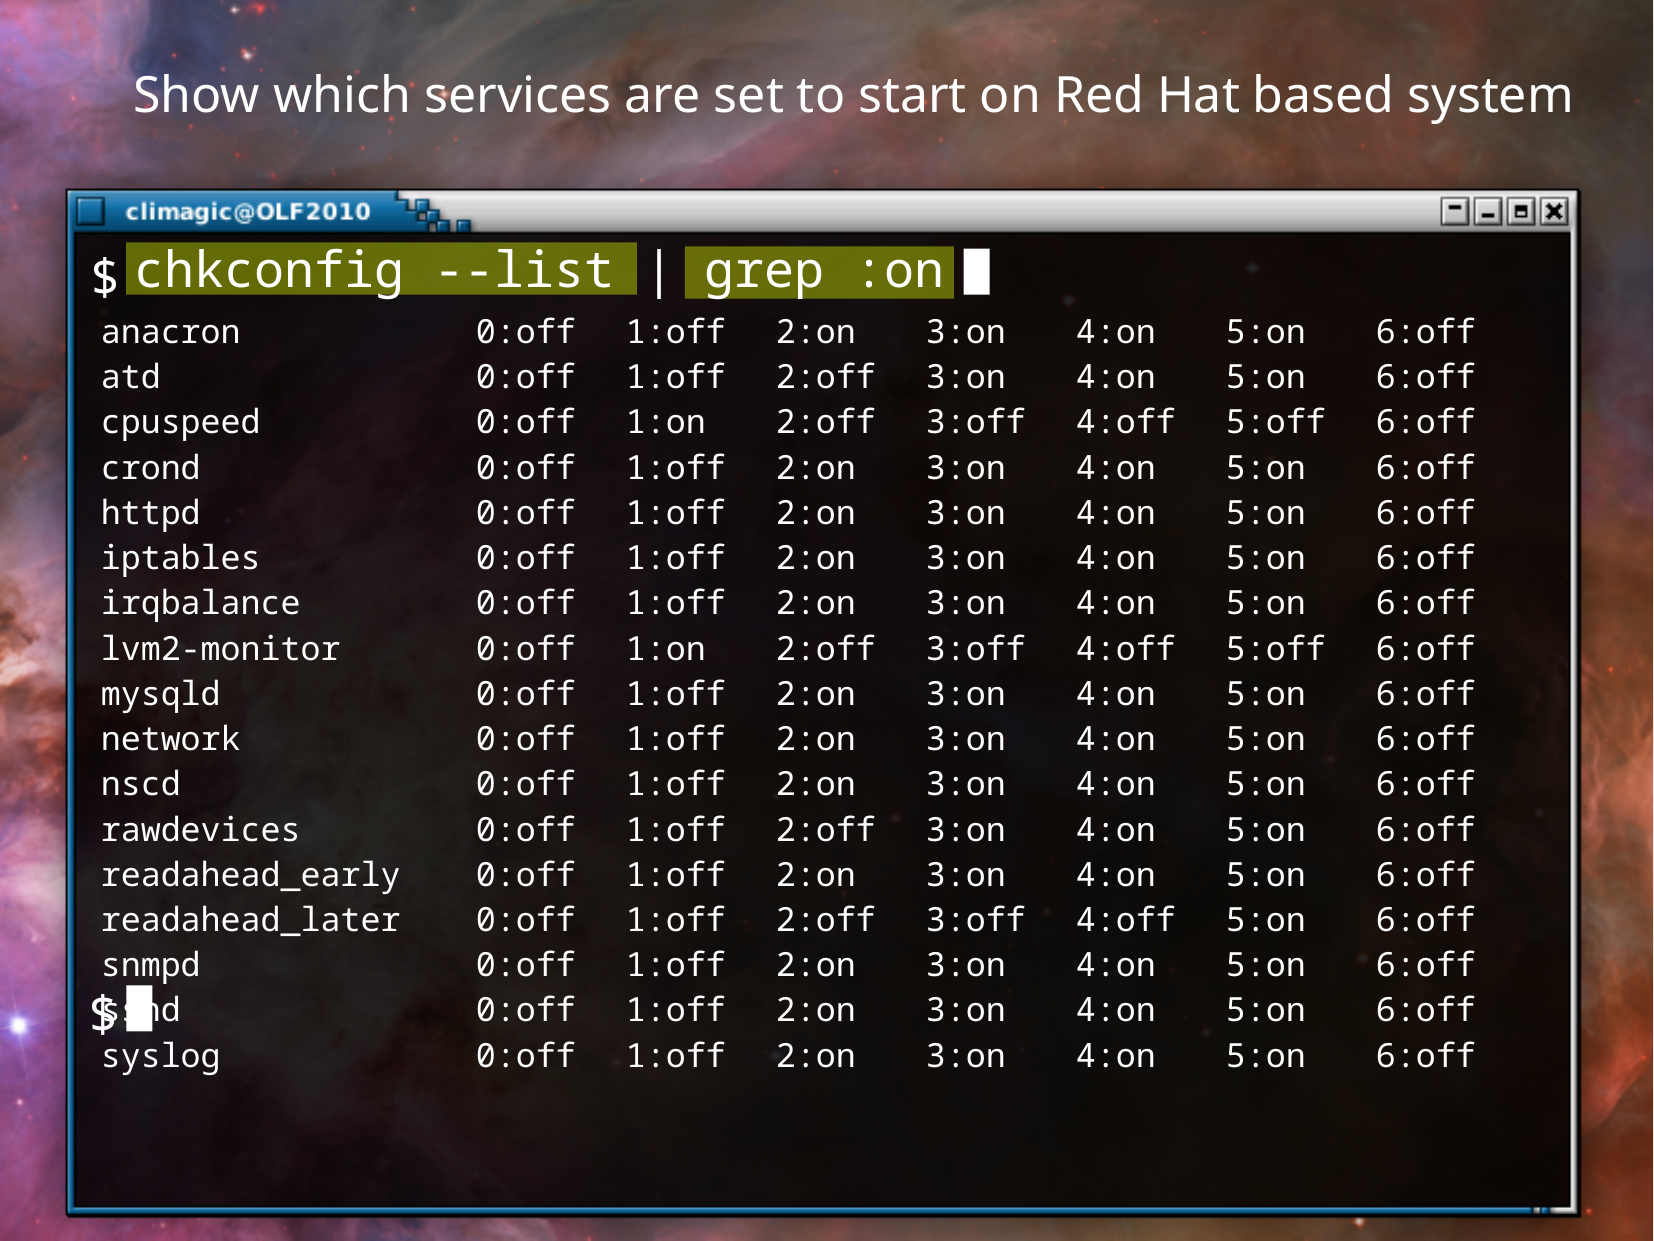

Show which services are set to start on Red Hat based system
# chkconfig --list | grep :on
$
anacron 	0:off	1:off	2:on	3:on	4:on	5:on	6:off
atd 	0:off	1:off	2:off	3:on	4:on	5:on	6:off
cpuspeed 	0:off	1:on	2:off	3:off	4:off	5:off	6:off
crond 	0:off	1:off	2:on	3:on	4:on	5:on	6:off
httpd 	0:off	1:off	2:on	3:on	4:on	5:on	6:off
iptables 	0:off	1:off	2:on	3:on	4:on	5:on	6:off
irqbalance 	0:off	1:off	2:on	3:on	4:on	5:on	6:off
lvm2-monitor 	0:off	1:on	2:off	3:off	4:off	5:off	6:off
mysqld 	0:off	1:off	2:on	3:on	4:on	5:on	6:off
network 	0:off	1:off	2:on	3:on	4:on	5:on	6:off
nscd 	0:off	1:off	2:on	3:on	4:on	5:on	6:off
rawdevices 	0:off	1:off	2:off	3:on	4:on	5:on	6:off
readahead_early	0:off	1:off	2:on	3:on	4:on	5:on	6:off
readahead_later	0:off	1:off	2:off	3:off	4:off	5:on	6:off
snmpd 	0:off	1:off	2:on	3:on	4:on	5:on	6:off
sshd 	0:off	1:off	2:on	3:on	4:on	5:on	6:off
syslog 	0:off	1:off	2:on	3:on	4:on	5:on	6:off
$